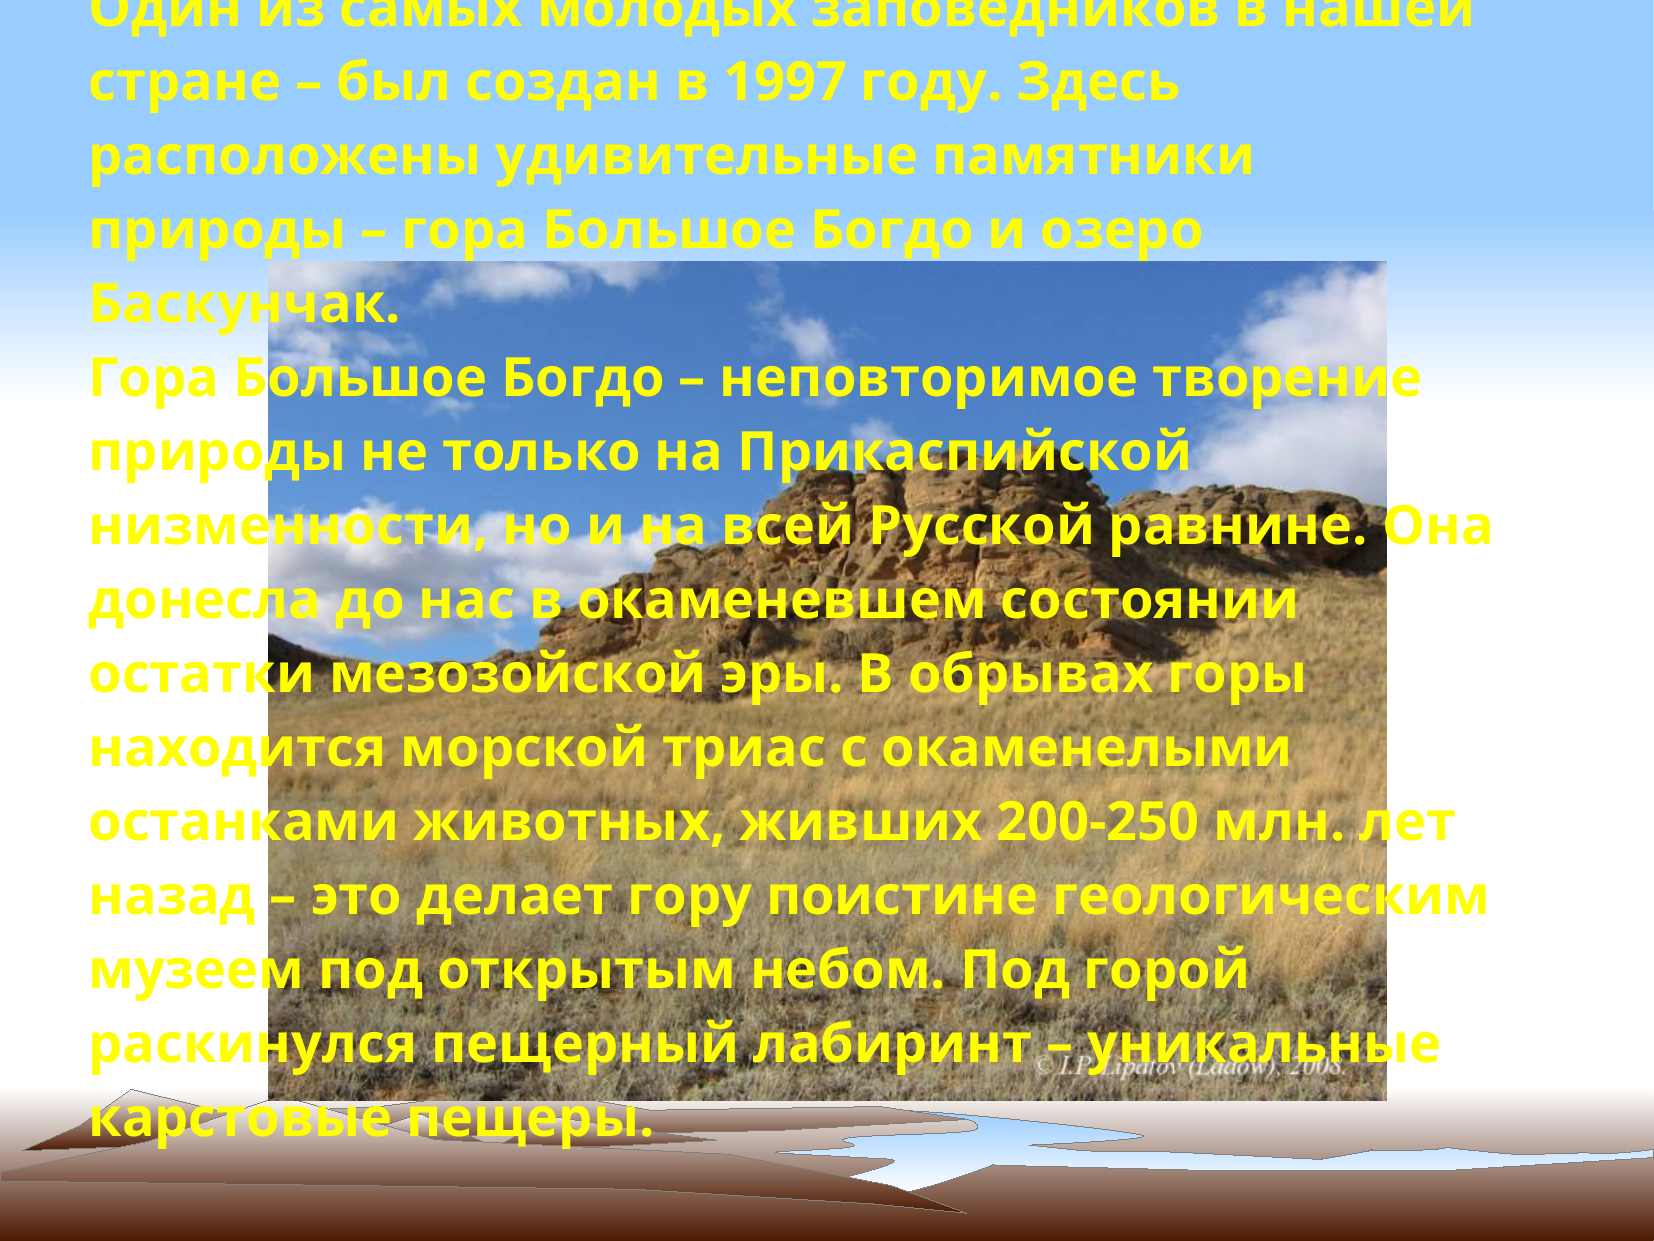

# Богдинско-Баскунчакский заповедник. Один из самых молодых заповедников в нашей стране – был создан в 1997 году. Здесь расположены удивительные памятники природы – гора Большое Богдо и озеро Баскунчак. Гора Большое Богдо – неповторимое творение природы не только на Прикаспийской низменности, но и на всей Русской равнине. Она донесла до нас в окаменевшем состоянии остатки мезозойской эры. В обрывах горы находится морской триас с окаменелыми останками животных, живших 200-250 млн. лет назад – это делает гору поистине геологическим музеем под открытым небом. Под горой раскинулся пещерный лабиринт – уникальные карстовые пещеры.